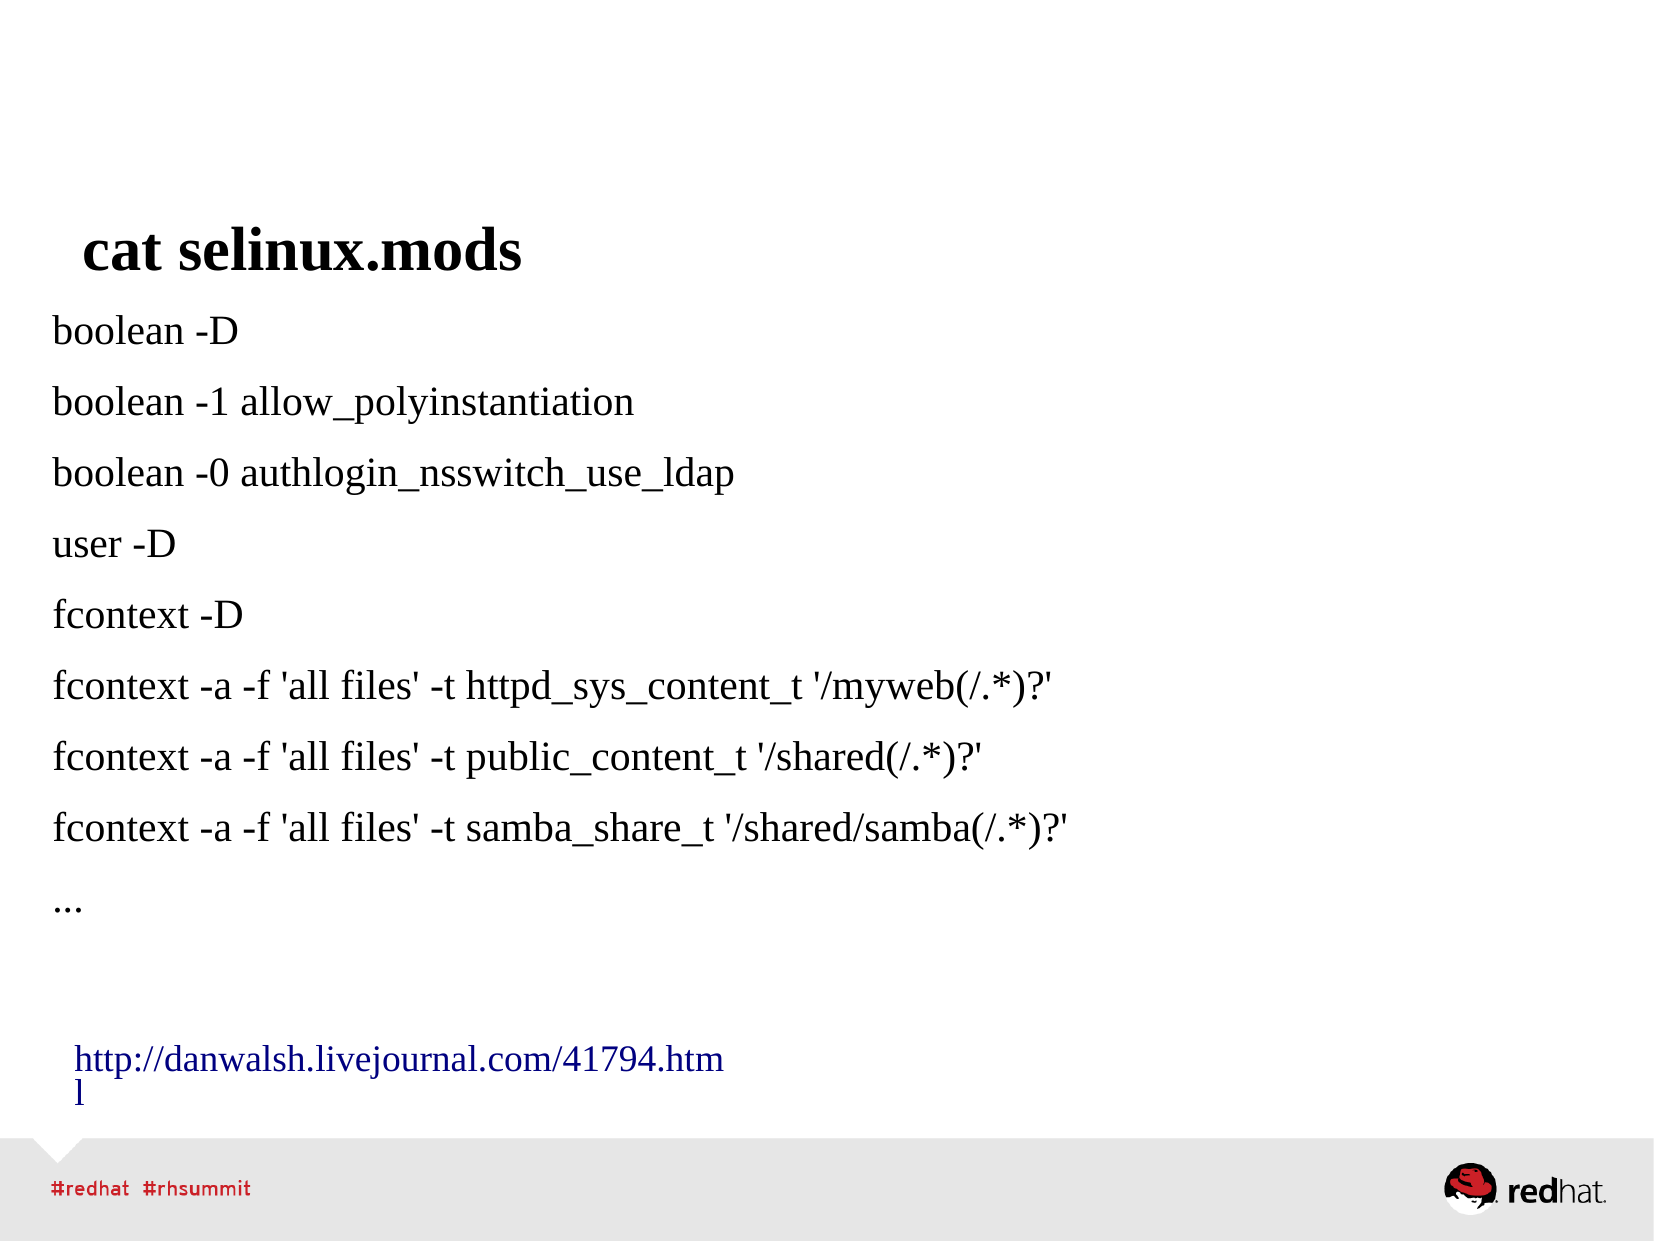

# cat selinux.mods
boolean -D
boolean -1 allow_polyinstantiation
boolean -0 authlogin_nsswitch_use_ldap
user -D
fcontext -D
fcontext -a -f 'all files' -t httpd_sys_content_t '/myweb(/.*)?'
fcontext -a -f 'all files' -t public_content_t '/shared(/.*)?'
fcontext -a -f 'all files' -t samba_share_t '/shared/samba(/.*)?'
...
http://danwalsh.livejournal.com/41794.html